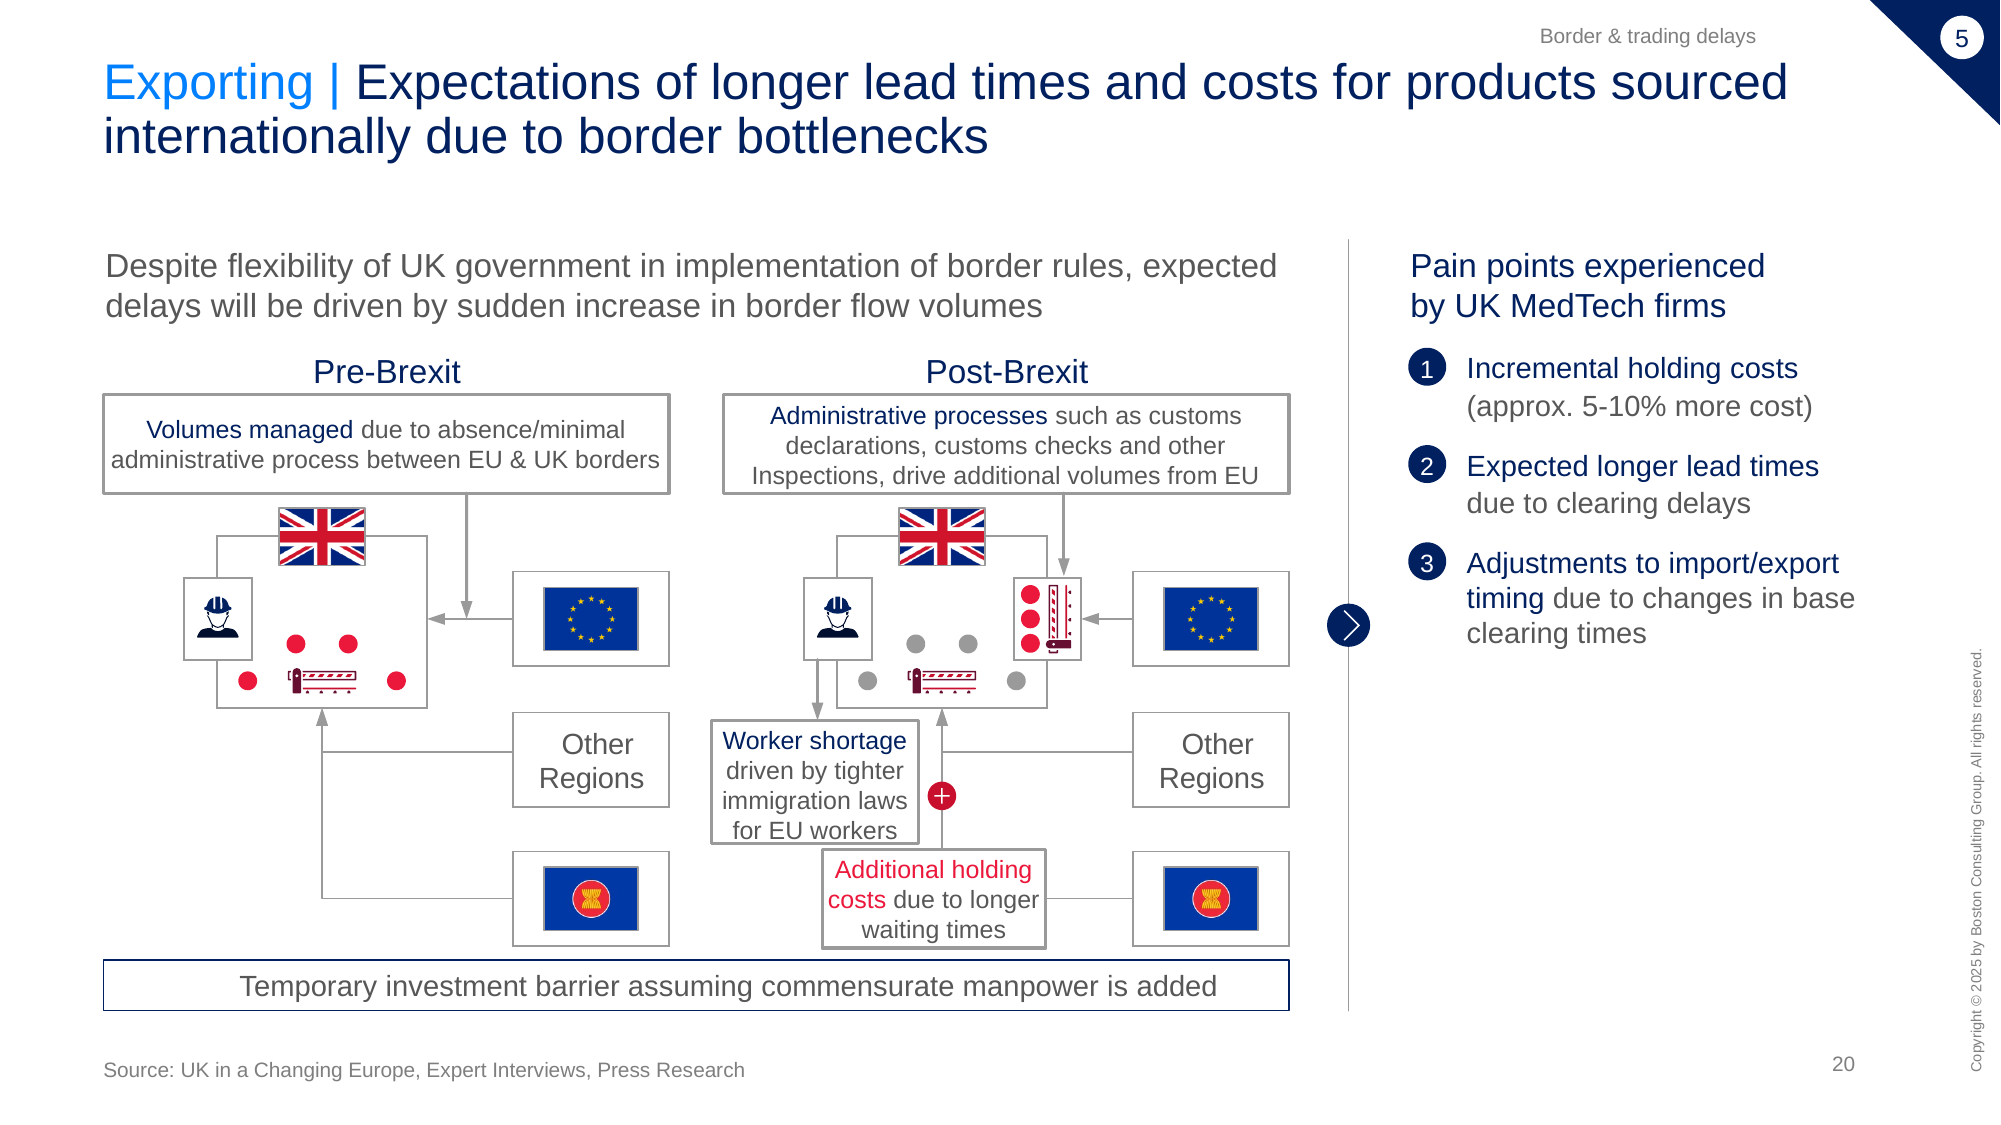

Border & trading delays
5
# Exporting | Expectations of longer lead times and costs for products sourced internationally due to border bottlenecks
Pain points experienced
by UK MedTech firms
Despite flexibility of UK government in implementation of border rules, expected delays will be driven by sudden increase in border flow volumes
Pre-Brexit
Post-Brexit
1
Incremental holding costs
(approx. 5-10% more cost)
Volumes managed due to absence/minimal administrative process between EU & UK borders
Administrative processes such as customs declarations, customs checks and other Inspections, drive additional volumes from EU
2
Expected longer lead times
due to clearing delays
3
Adjustments to import/export timing due to changes in base clearing times
Other Regions
Other Regions
Worker shortage
driven by tighter immigration laws for EU workers
Additional holding costs due to longer waiting times
Temporary investment barrier assuming commensurate manpower is added
Source: UK in a Changing Europe, Expert Interviews, Press Research